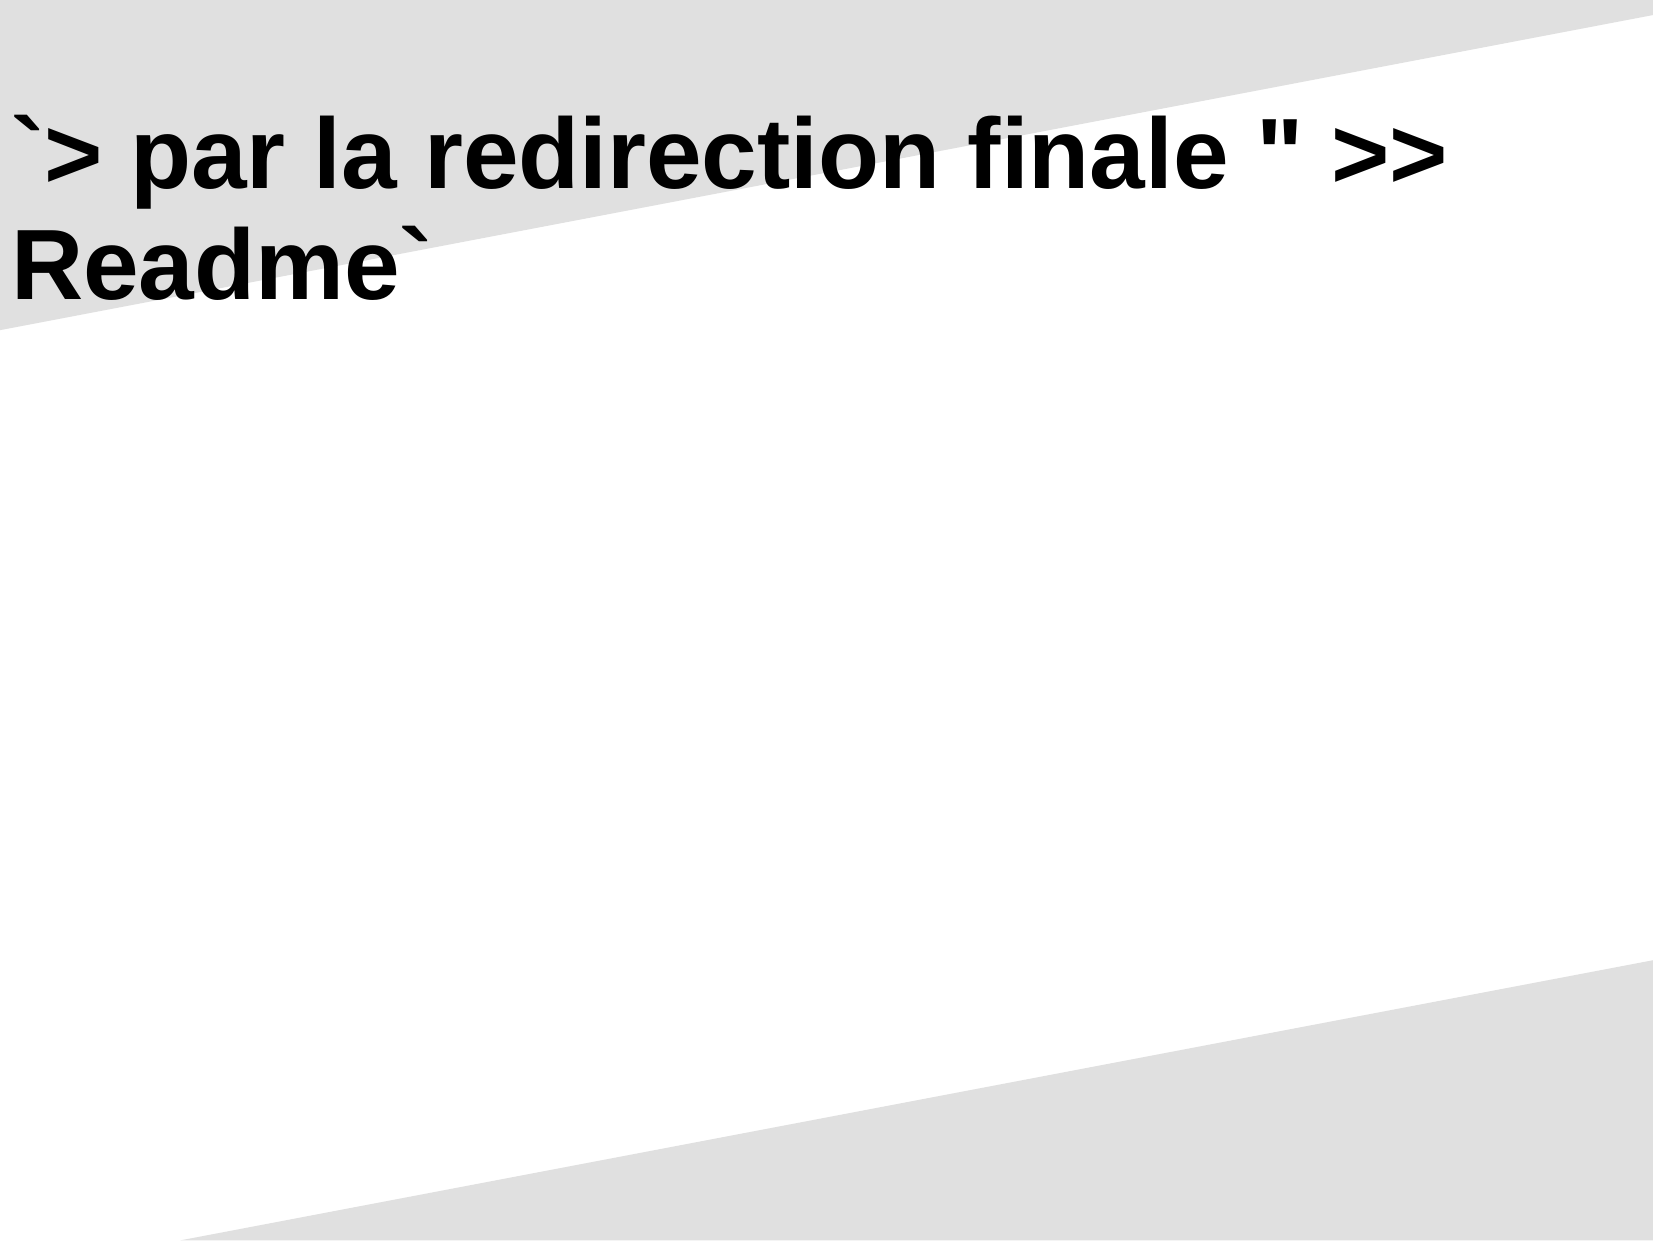

# `> par la redirection finale " >> Readme`